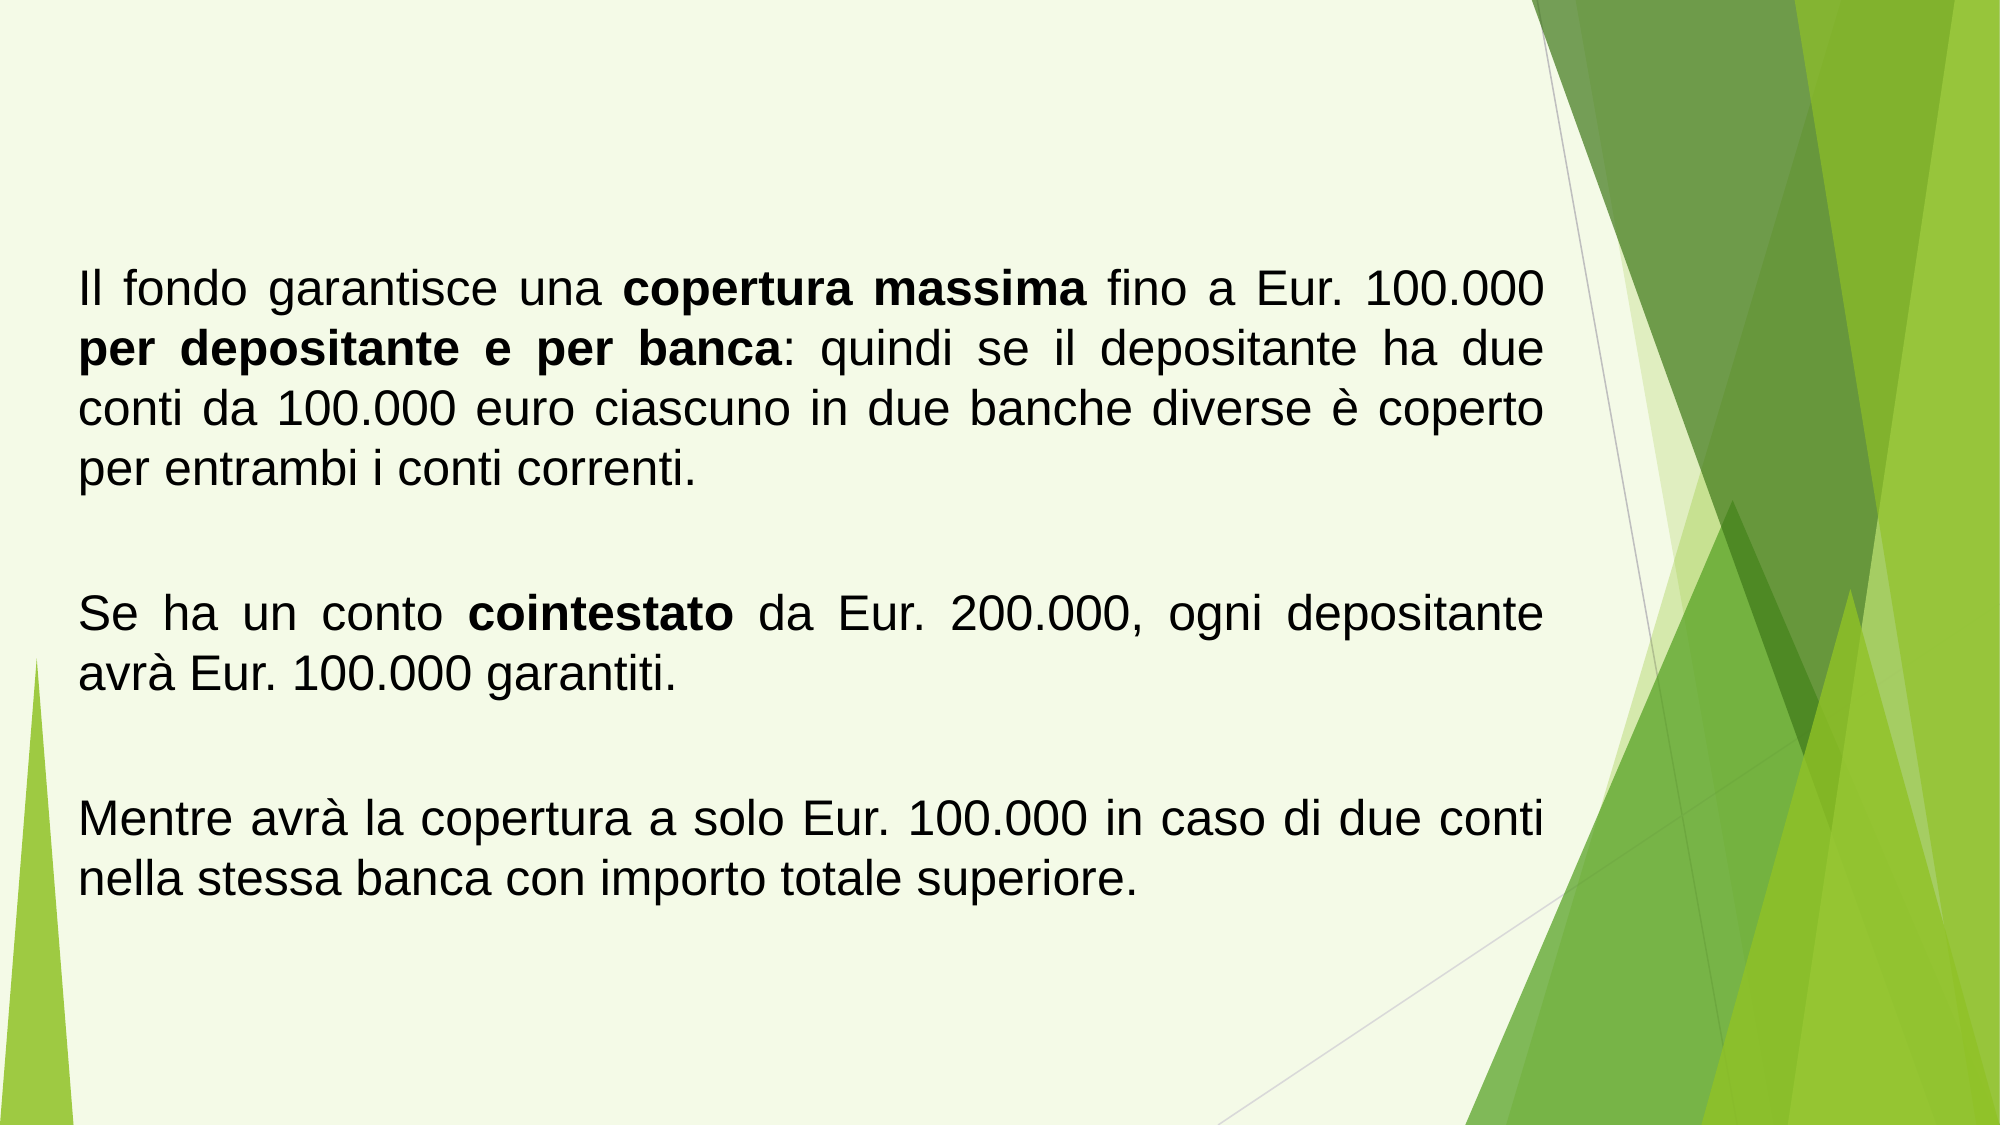

Il fondo garantisce una copertura massima fino a Eur. 100.000 per depositante e per banca: quindi se il depositante ha due conti da 100.000 euro ciascuno in due banche diverse è coperto per entrambi i conti correnti.
Se ha un conto cointestato da Eur. 200.000, ogni depositante avrà Eur. 100.000 garantiti.
Mentre avrà la copertura a solo Eur. 100.000 in caso di due conti nella stessa banca con importo totale superiore.